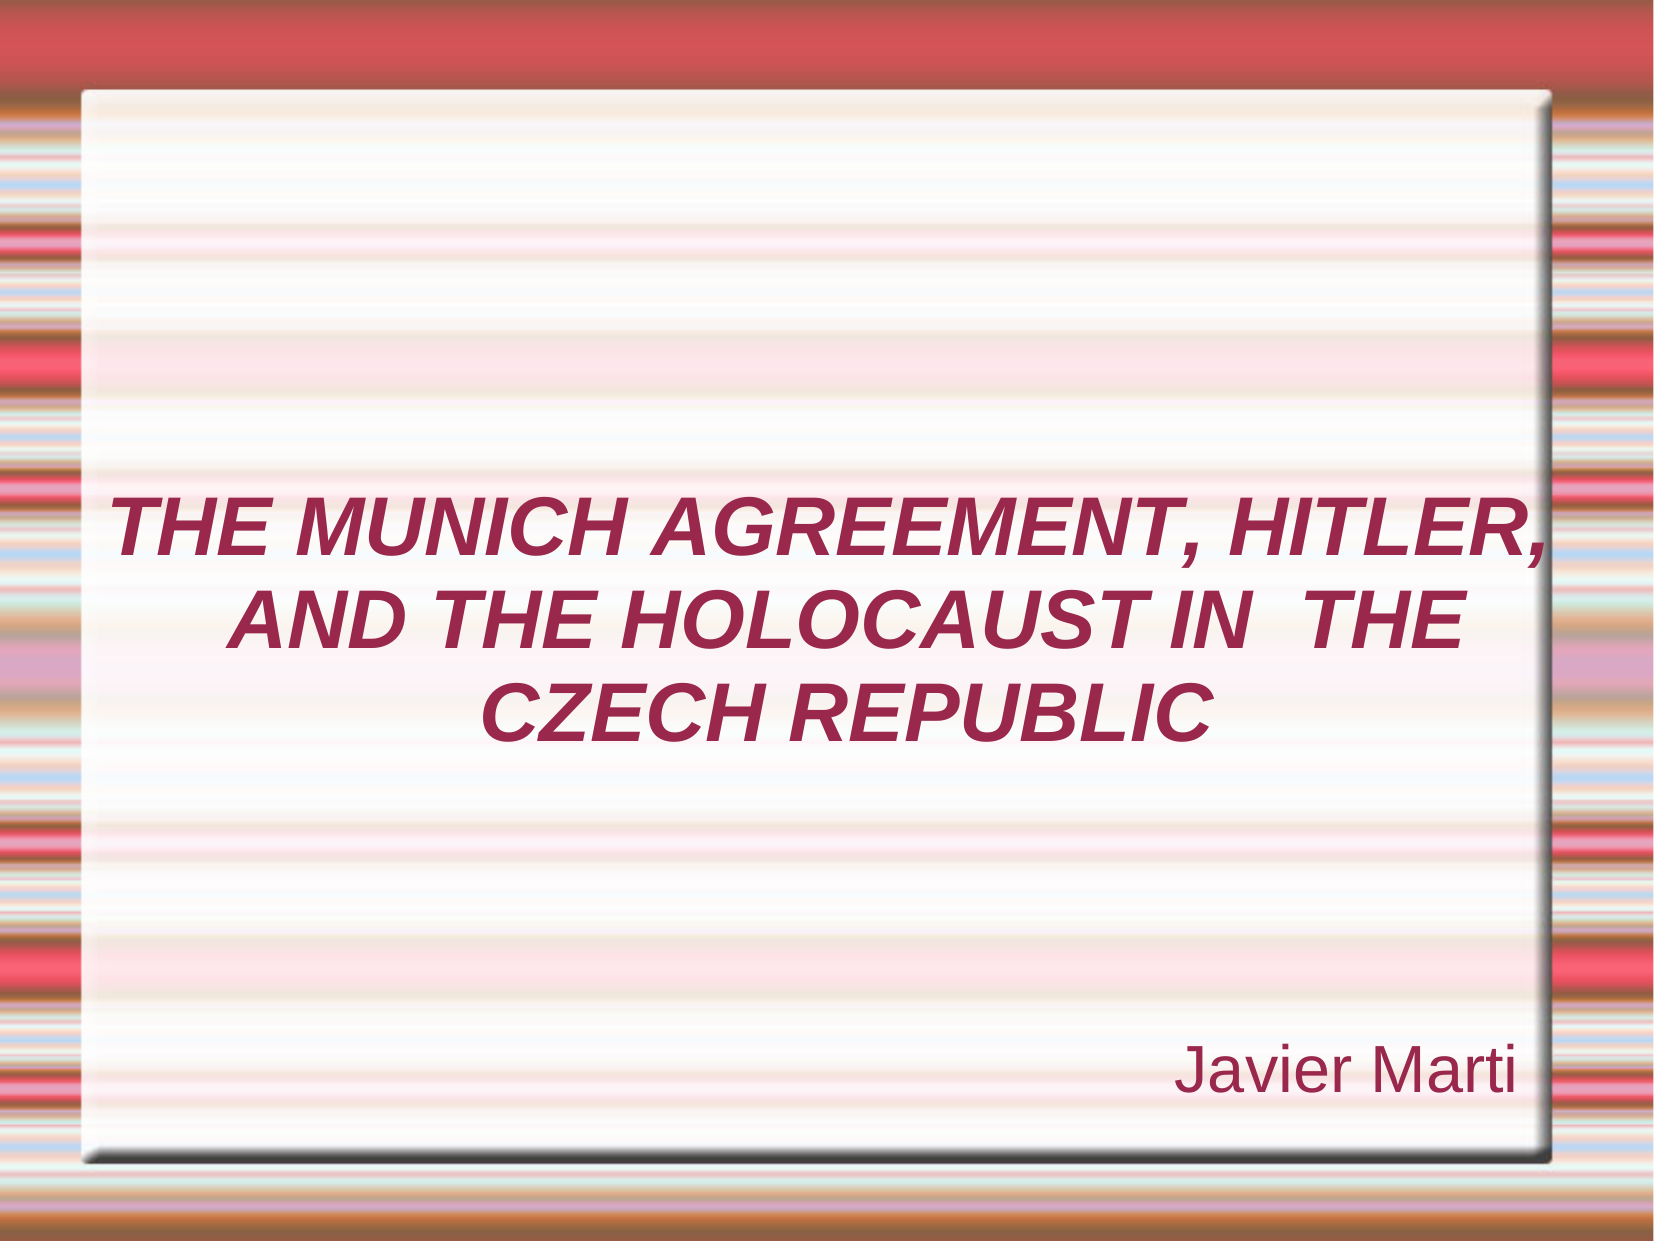

# THE MUNICH AGREEMENT, HITLER, AND THE HOLOCAUST IN THE CZECH REPUBLIC
Javier Marti